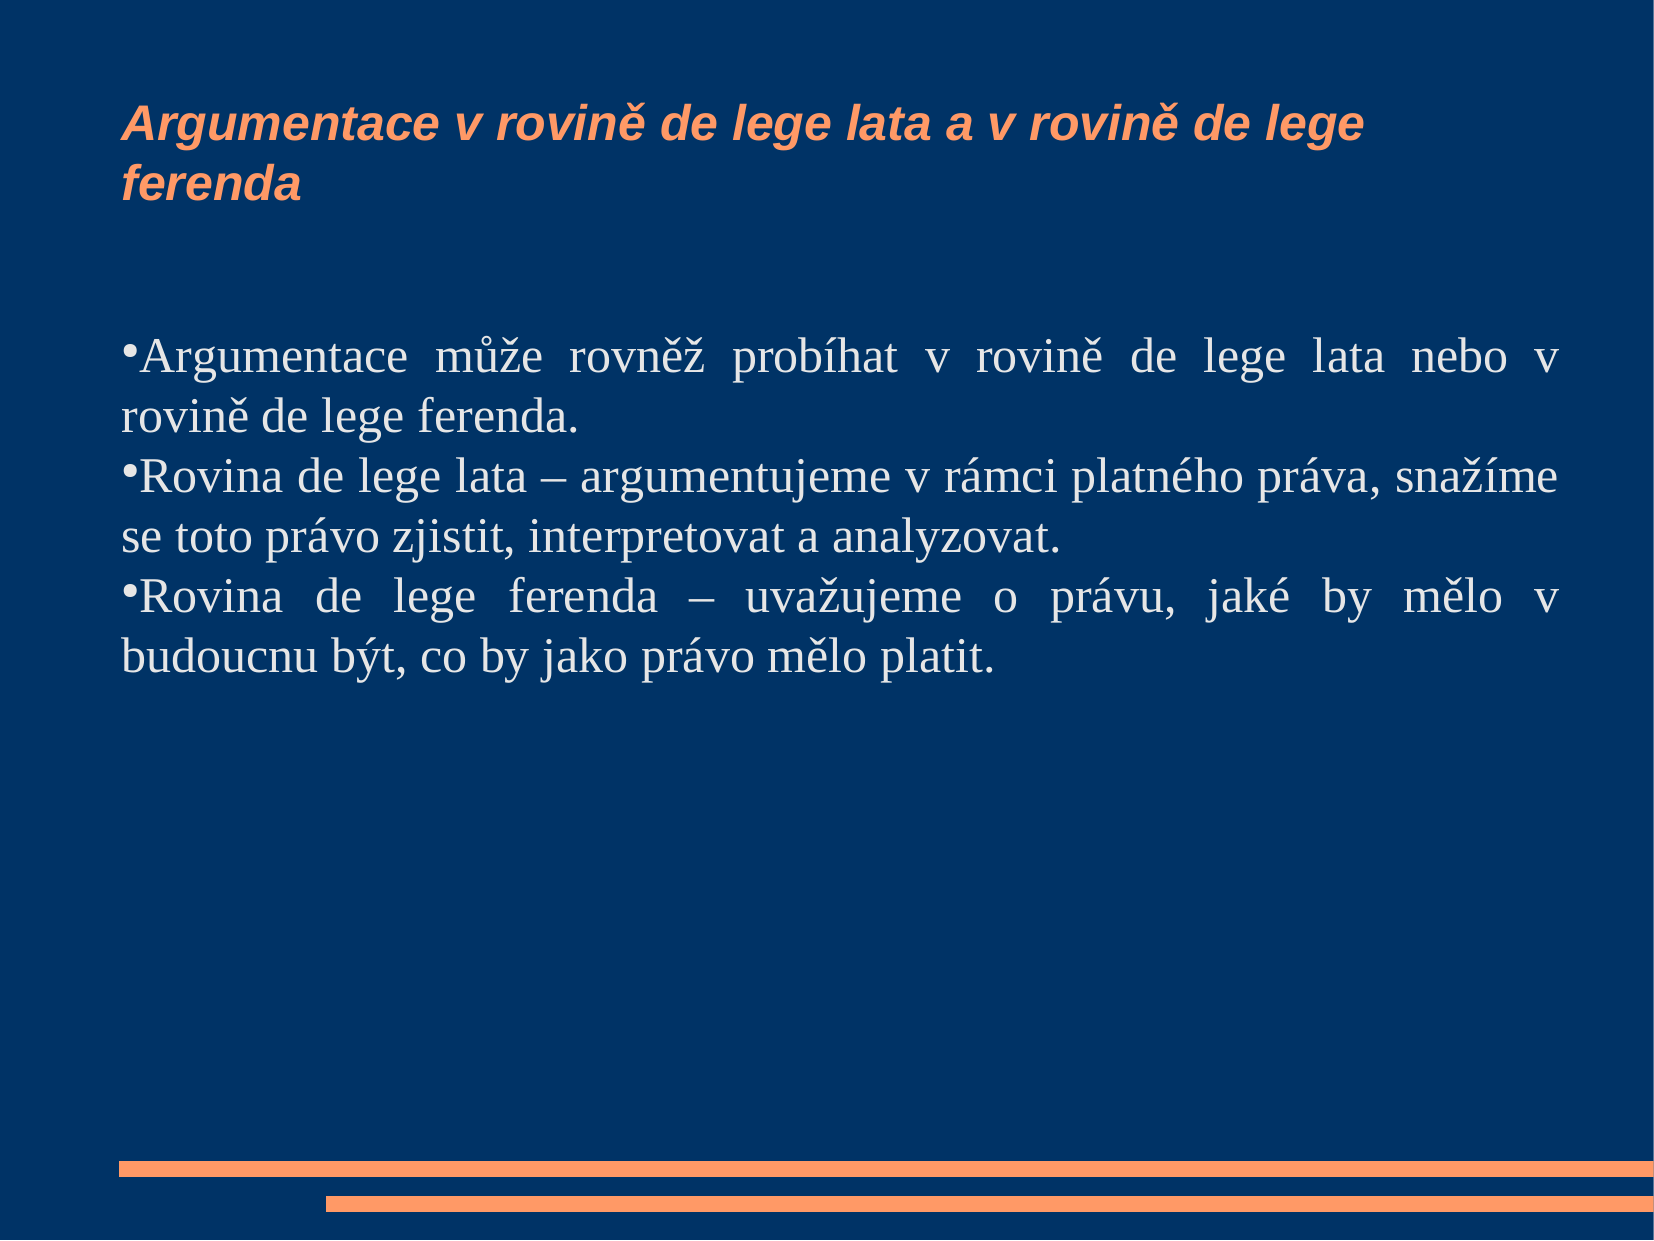

# Argumentace v rovině de lege lata a v rovině de lege ferenda
Argumentace může rovněž probíhat v rovině de lege lata nebo v rovině de lege ferenda.
Rovina de lege lata – argumentujeme v rámci platného práva, snažíme se toto právo zjistit, interpretovat a analyzovat.
Rovina de lege ferenda – uvažujeme o právu, jaké by mělo v budoucnu být, co by jako právo mělo platit.